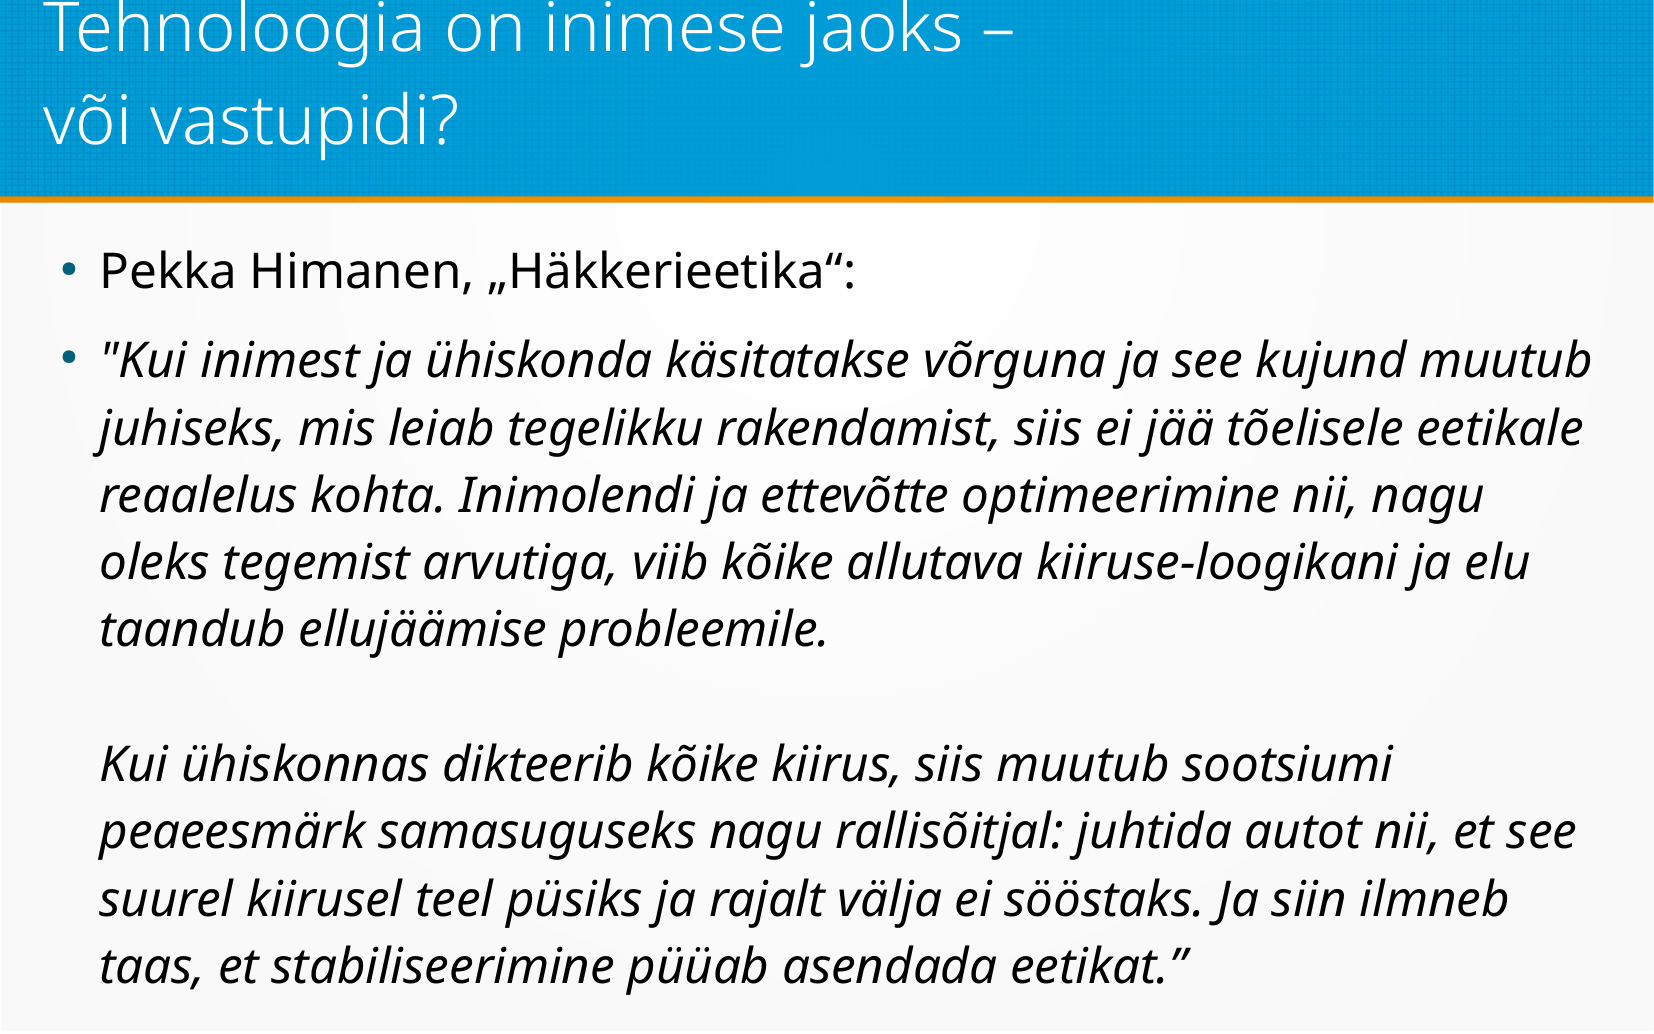

# Tehnoloogia on inimese jaoks – või vastupidi?
Pekka Himanen, „Häkkerieetika“:
"Kui inimest ja ühiskonda käsitatakse võrguna ja see kujund muutub juhiseks, mis leiab tegelikku rakendamist, siis ei jää tõelisele eetikale reaalelus kohta. Inimolendi ja ettevõtte optimeerimine nii, nagu oleks tegemist arvutiga, viib kõike allutava kiiruse-loogikani ja elu taandub ellujäämise probleemile.
Kui ühiskonnas dikteerib kõike kiirus, siis muutub sootsiumi peaeesmärk samasuguseks nagu rallisõitjal: juhtida autot nii, et see suurel kiirusel teel püsiks ja rajalt välja ei sööstaks. Ja siin ilmneb taas, et stabiliseerimine püüab asendada eetikat.”